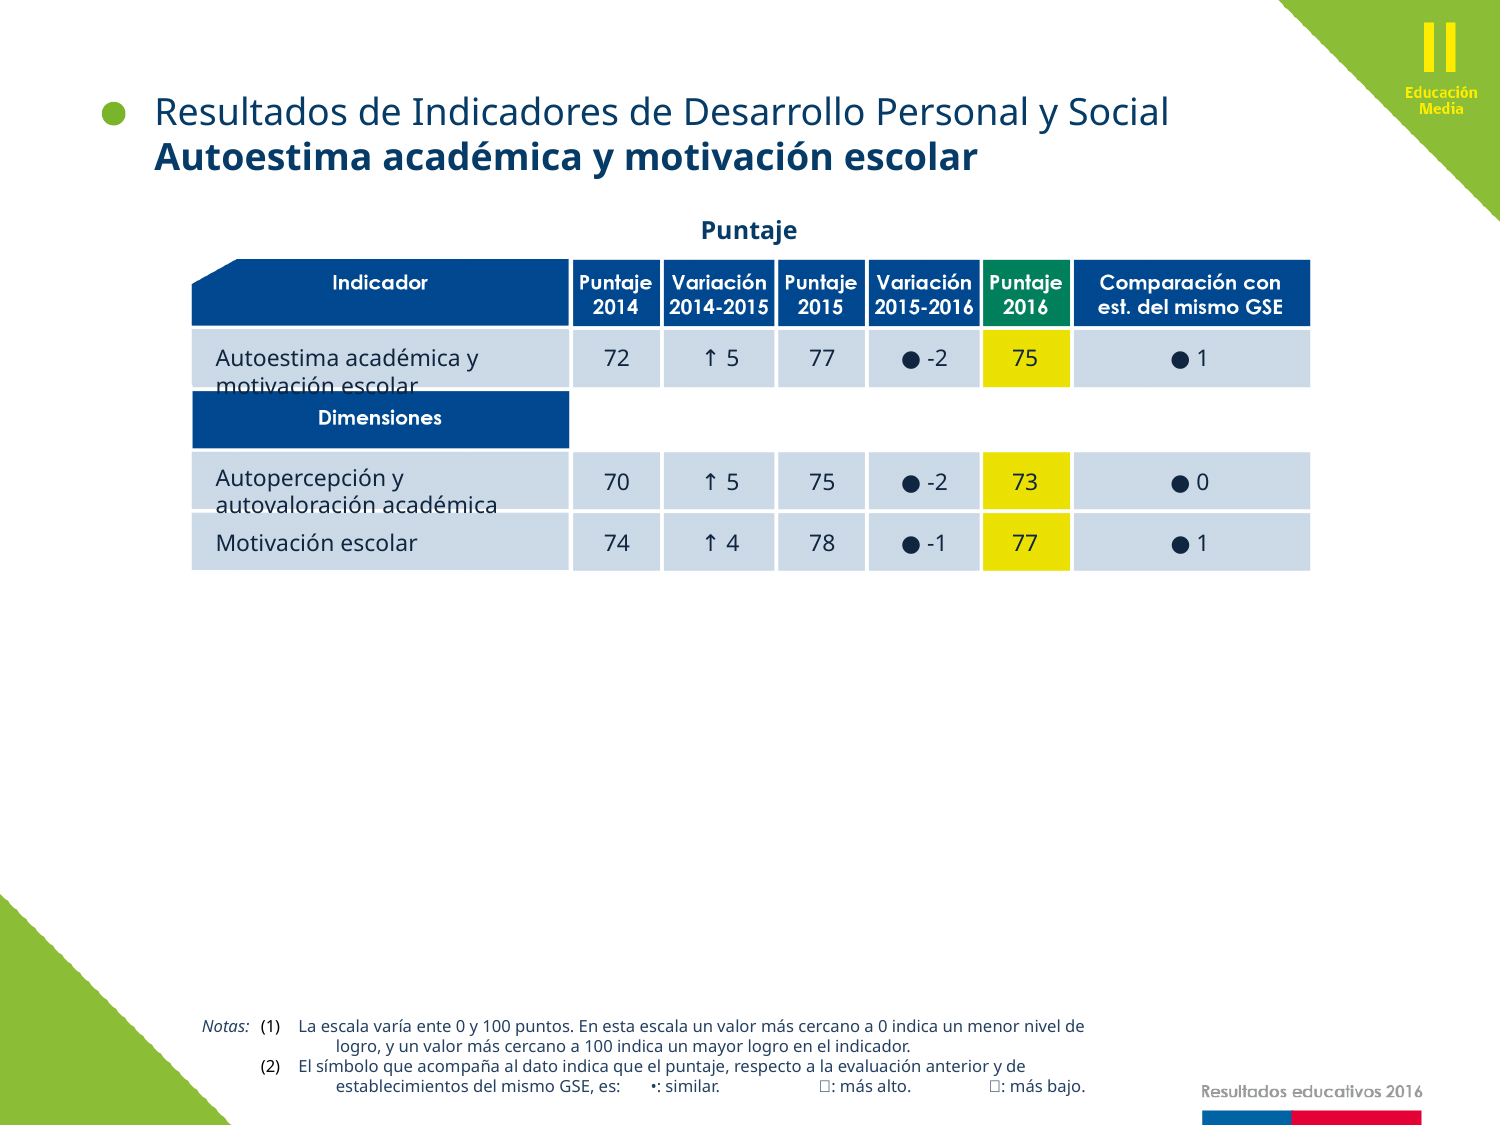

Resultados de Indicadores de Desarrollo Personal y Social
Autoestima académica y motivación escolar
Puntaje
72
↑ 5
77
● -2
75
● 1
Autoestima académica y motivación escolar
Autopercepción y autovaloración académica
70
↑ 5
75
● -2
73
● 0
Motivación escolar
74
↑ 4
78
● -1
77
● 1
Notas:
La escala varía ente 0 y 100 puntos. En esta escala un valor más cercano a 0 indica un menor nivel de logro, y un valor más cercano a 100 indica un mayor logro en el indicador.
El símbolo que acompaña al dato indica que el puntaje, respecto a la evaluación anterior y de establecimientos del mismo GSE, es: •: similar. : más alto. : más bajo.